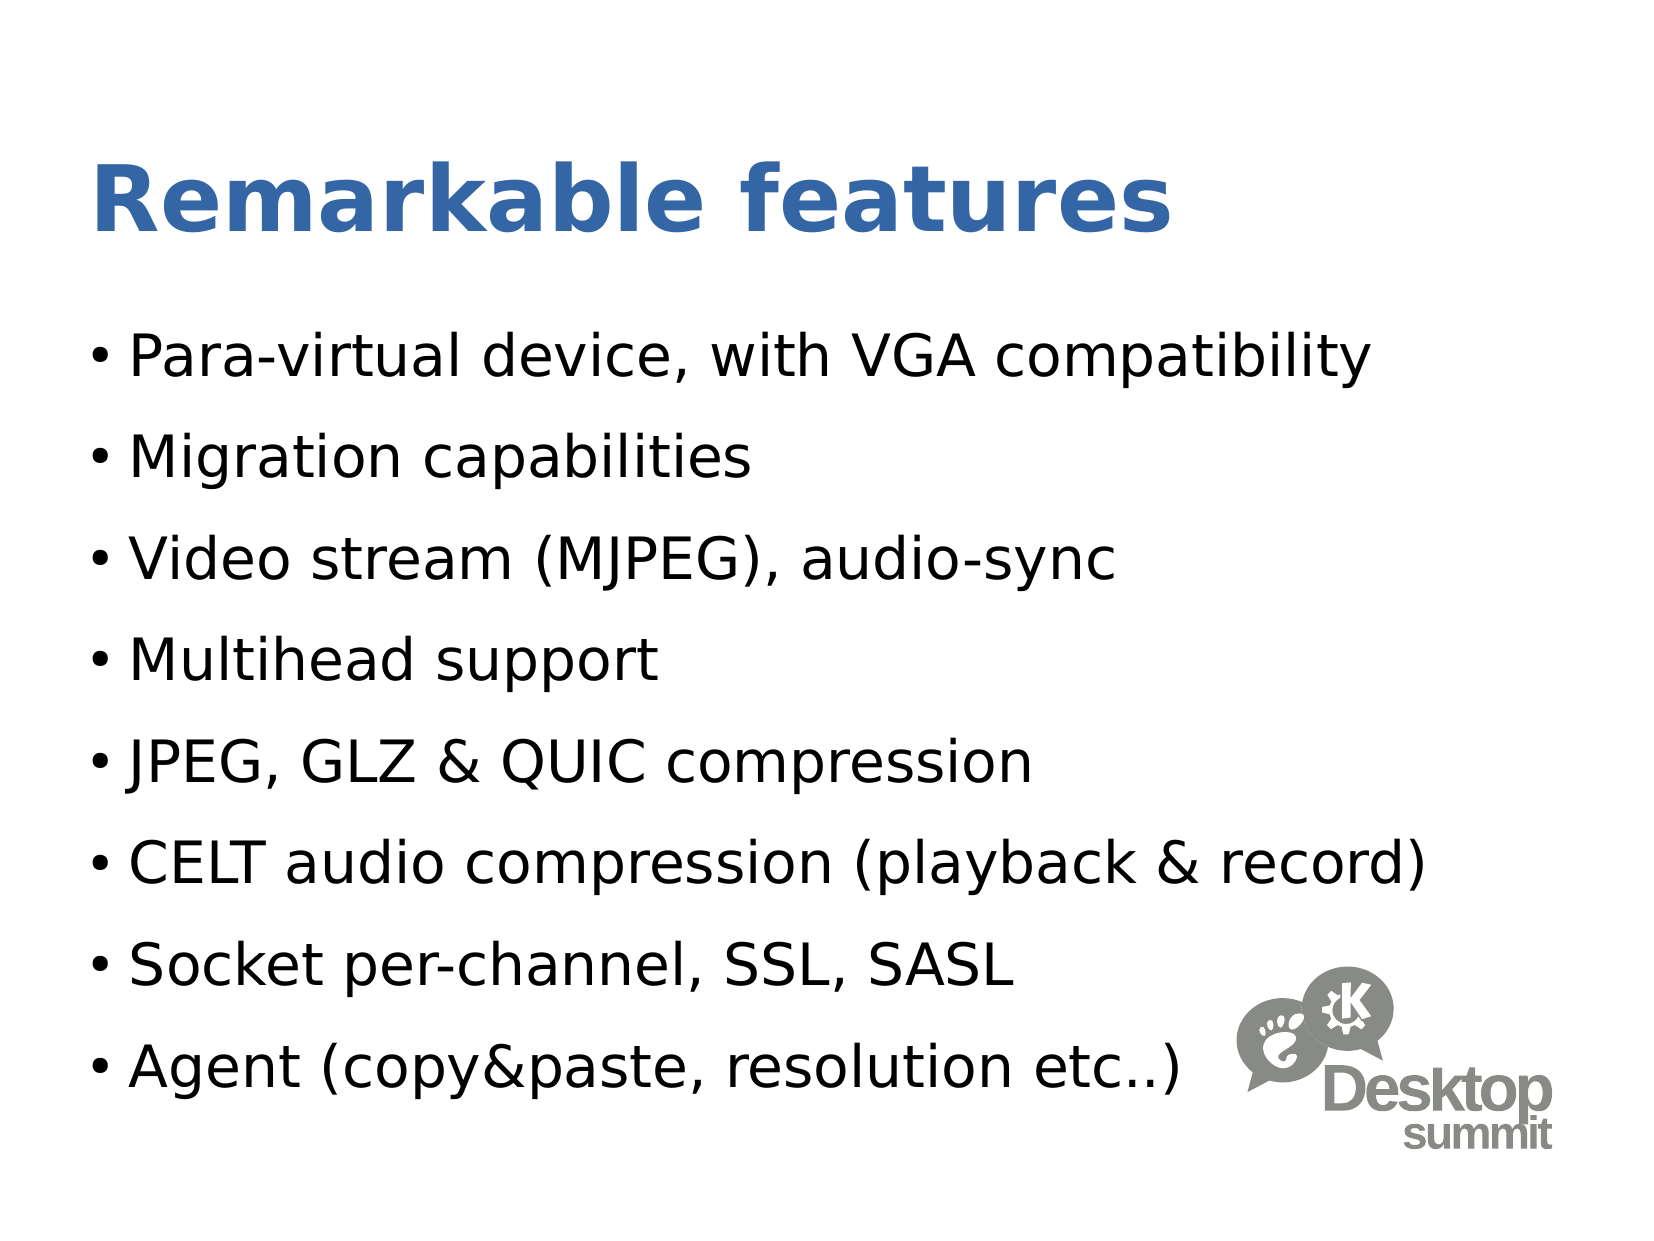

Remarkable features
 Para-virtual device, with VGA compatibility
 Migration capabilities
 Video stream (MJPEG), audio-sync
 Multihead support
 JPEG, GLZ & QUIC compression
 CELT audio compression (playback & record)
 Socket per-channel, SSL, SASL
 Agent (copy&paste, resolution etc..)